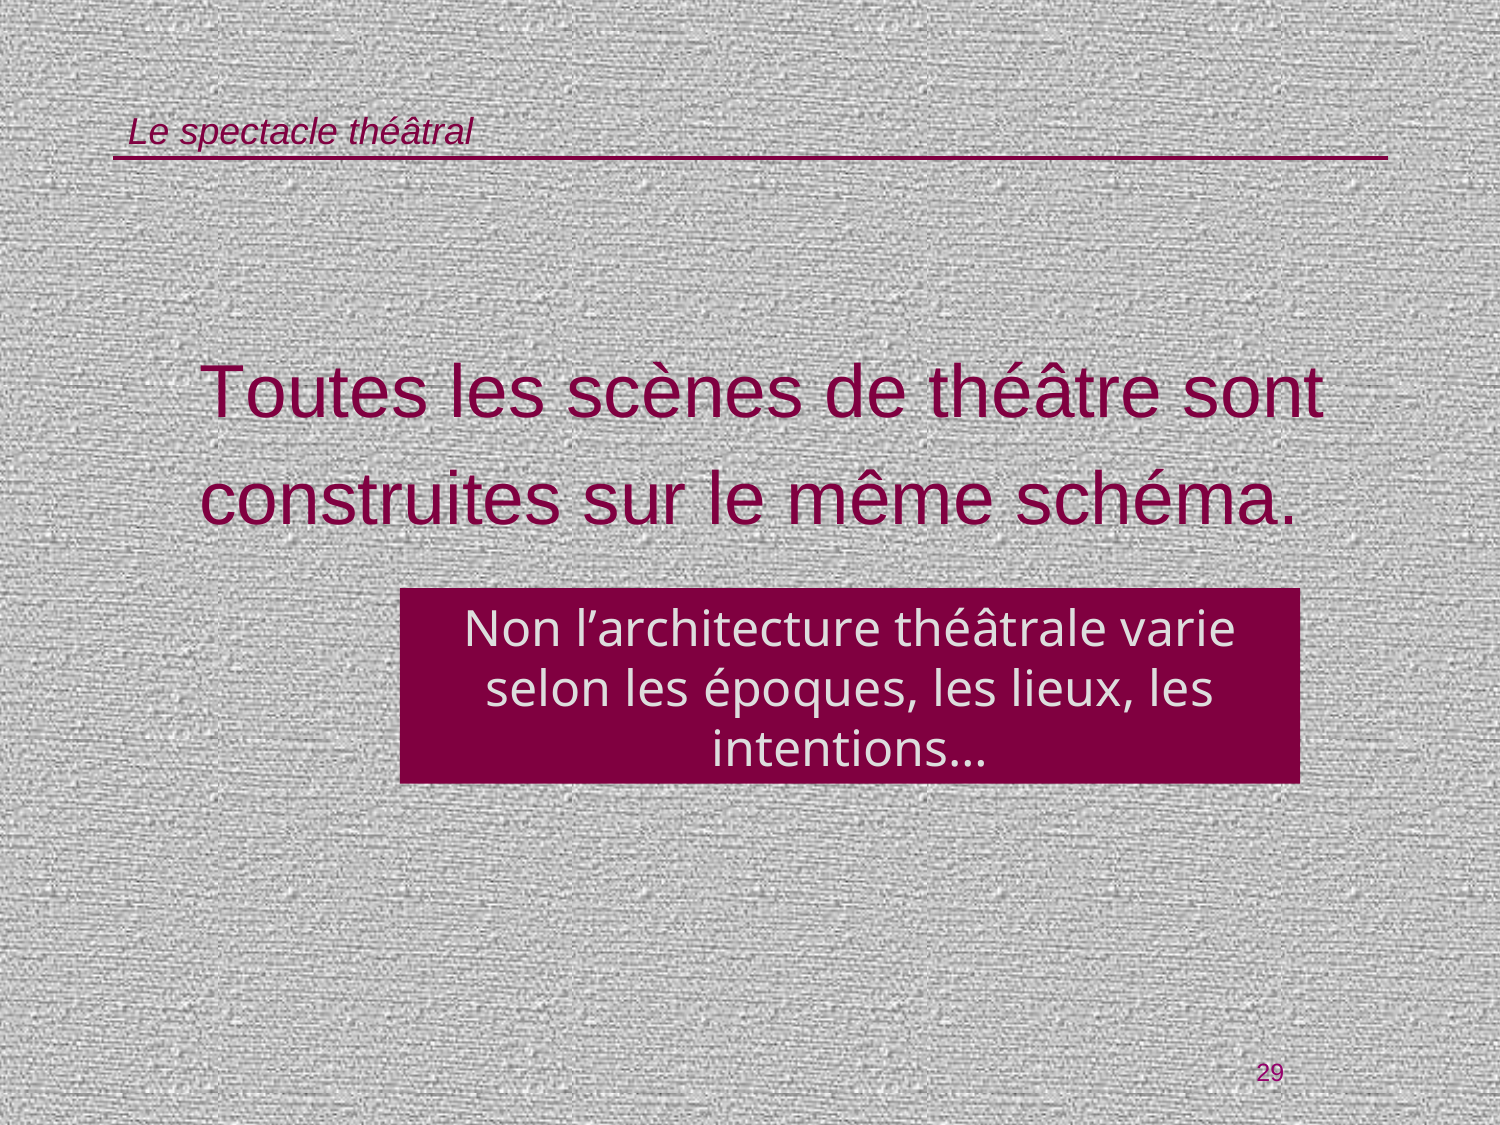

Toutes les scènes de théâtre sont construites sur le même schéma.
Vrai / Faux ?
Non l’architecture théâtrale varie selon les époques, les lieux, les intentions…
29